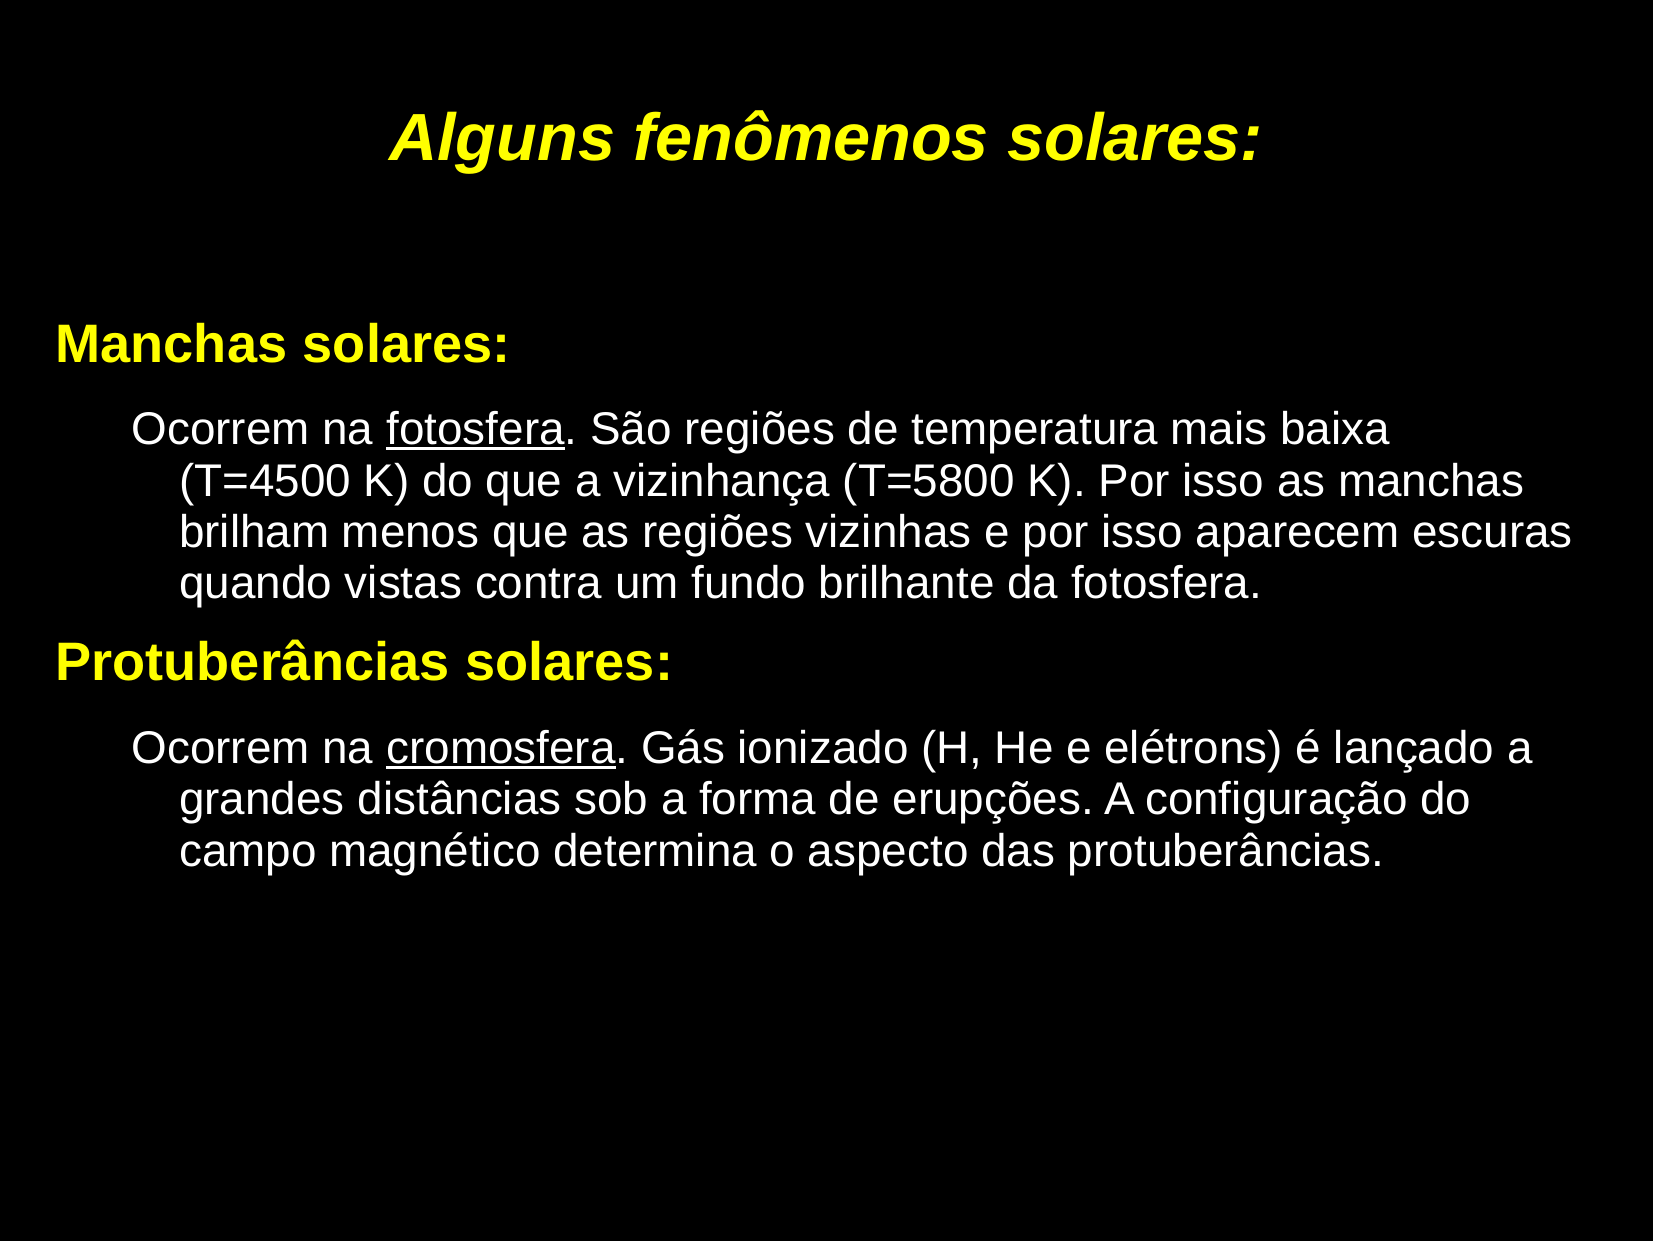

# Alguns fenômenos solares:
Manchas solares:
Ocorrem na fotosfera. São regiões de temperatura mais baixa (T=4500 K) do que a vizinhança (T=5800 K). Por isso as manchas brilham menos que as regiões vizinhas e por isso aparecem escuras quando vistas contra um fundo brilhante da fotosfera.
Protuberâncias solares:
Ocorrem na cromosfera. Gás ionizado (H, He e elétrons) é lançado a grandes distâncias sob a forma de erupções. A configuração do campo magnético determina o aspecto das protuberâncias.